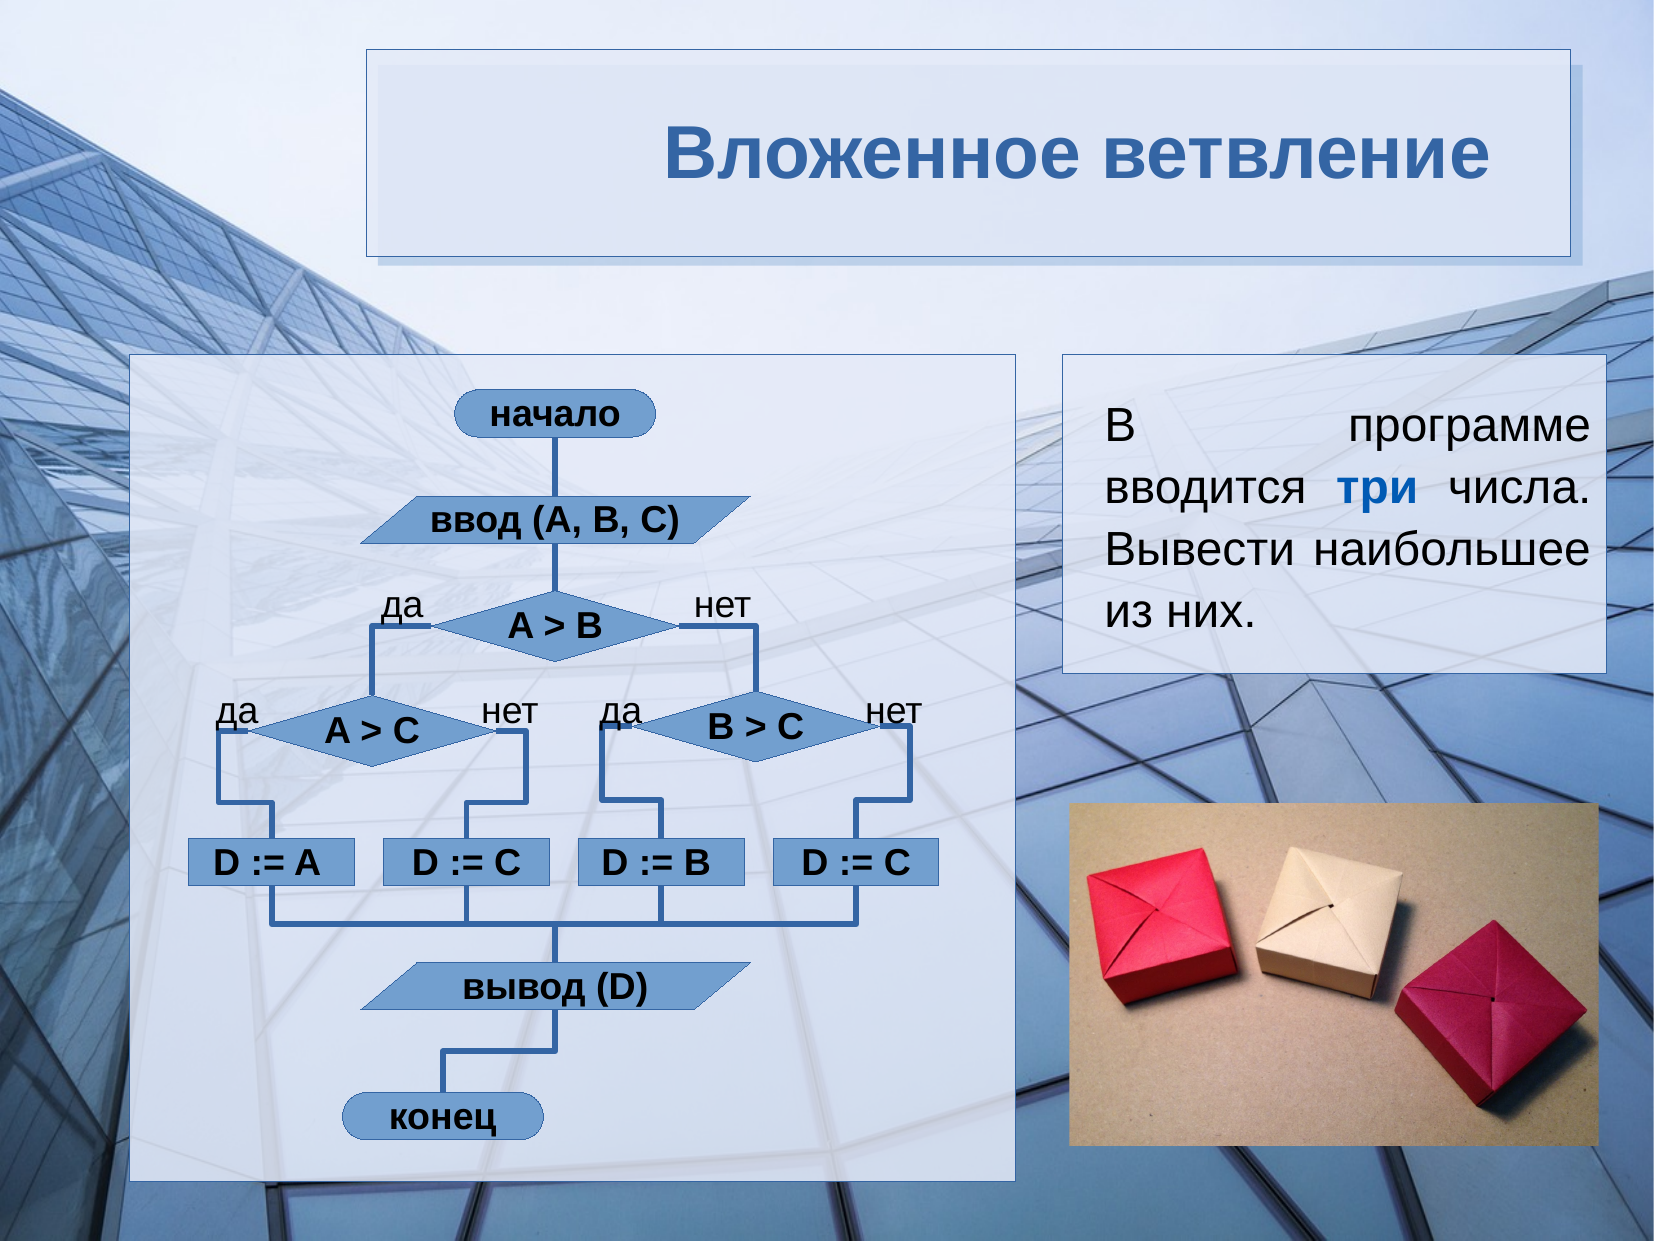

# Вложенное ветвление
В программе вводится три числа. Вывести наибольшее из них.
начало
ввод (А, В, С)
да
нет
A > B
да
нет
да
нет
B > C
A > C
D := A
D := A
D := C
D := B
D := C
вывод (D)
конец